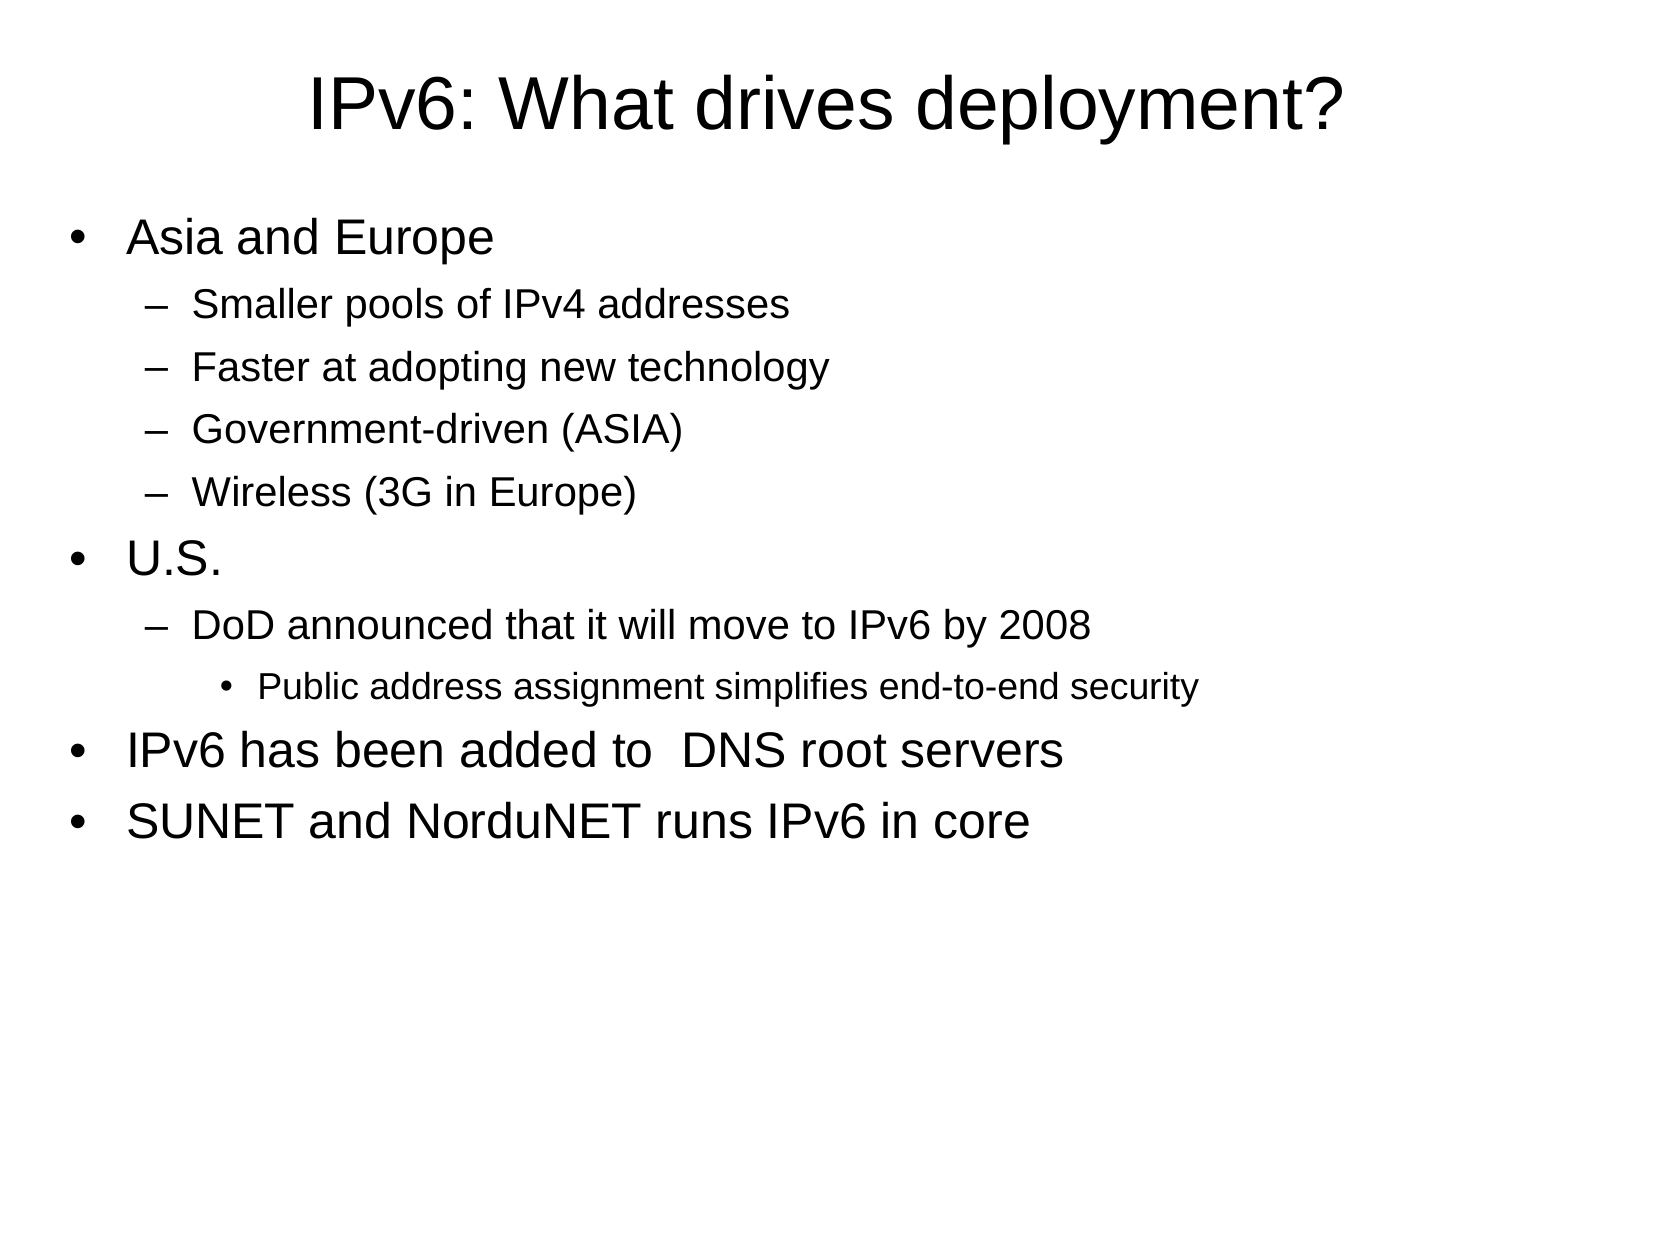

# IPv6: What drives deployment?
Asia and Europe
Smaller pools of IPv4 addresses
Faster at adopting new technology
Government-driven (ASIA)
Wireless (3G in Europe)
U.S.
DoD announced that it will move to IPv6 by 2008
Public address assignment simplifies end-to-end security
IPv6 has been added to DNS root servers
SUNET and NorduNET runs IPv6 in core